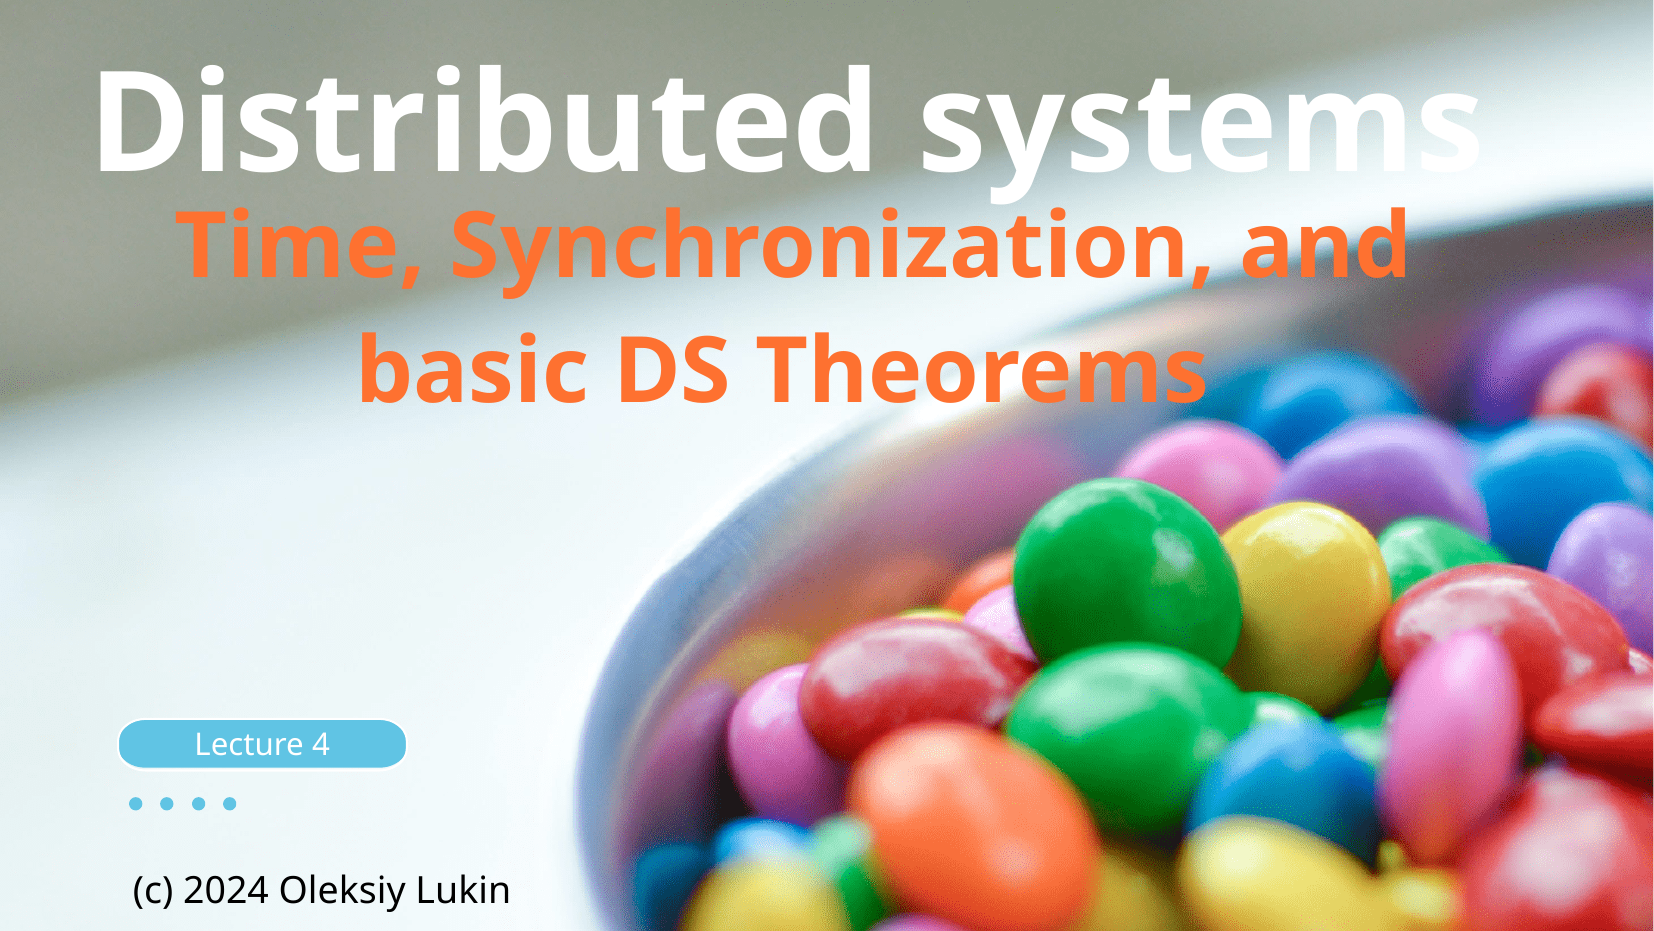

# Distributed systems
 Time, Synchronization, and basic DS Theorems
Lecture 4
(c) 2024 Oleksiy Lukin